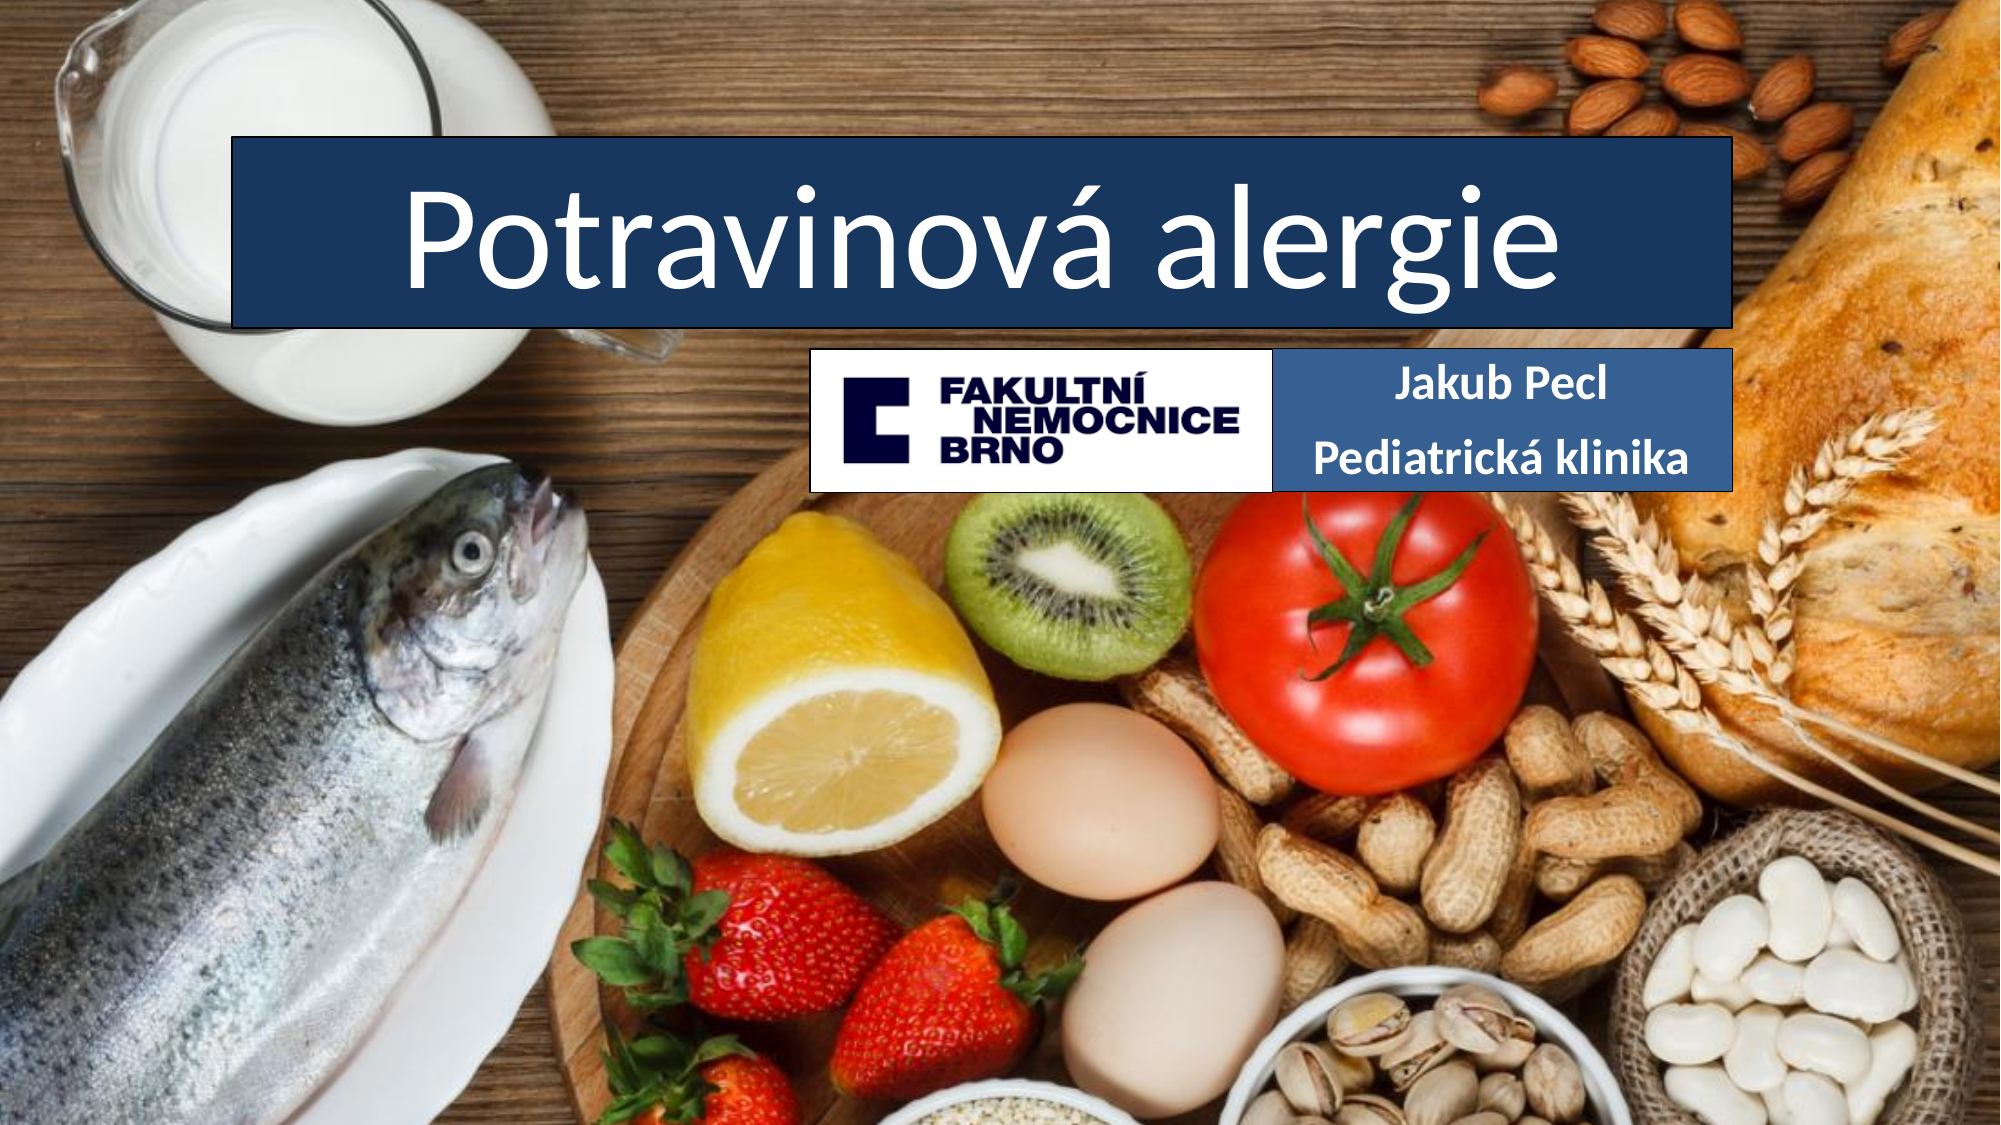

# Potravinová alergie
Jakub Pecl
Pediatrická klinika